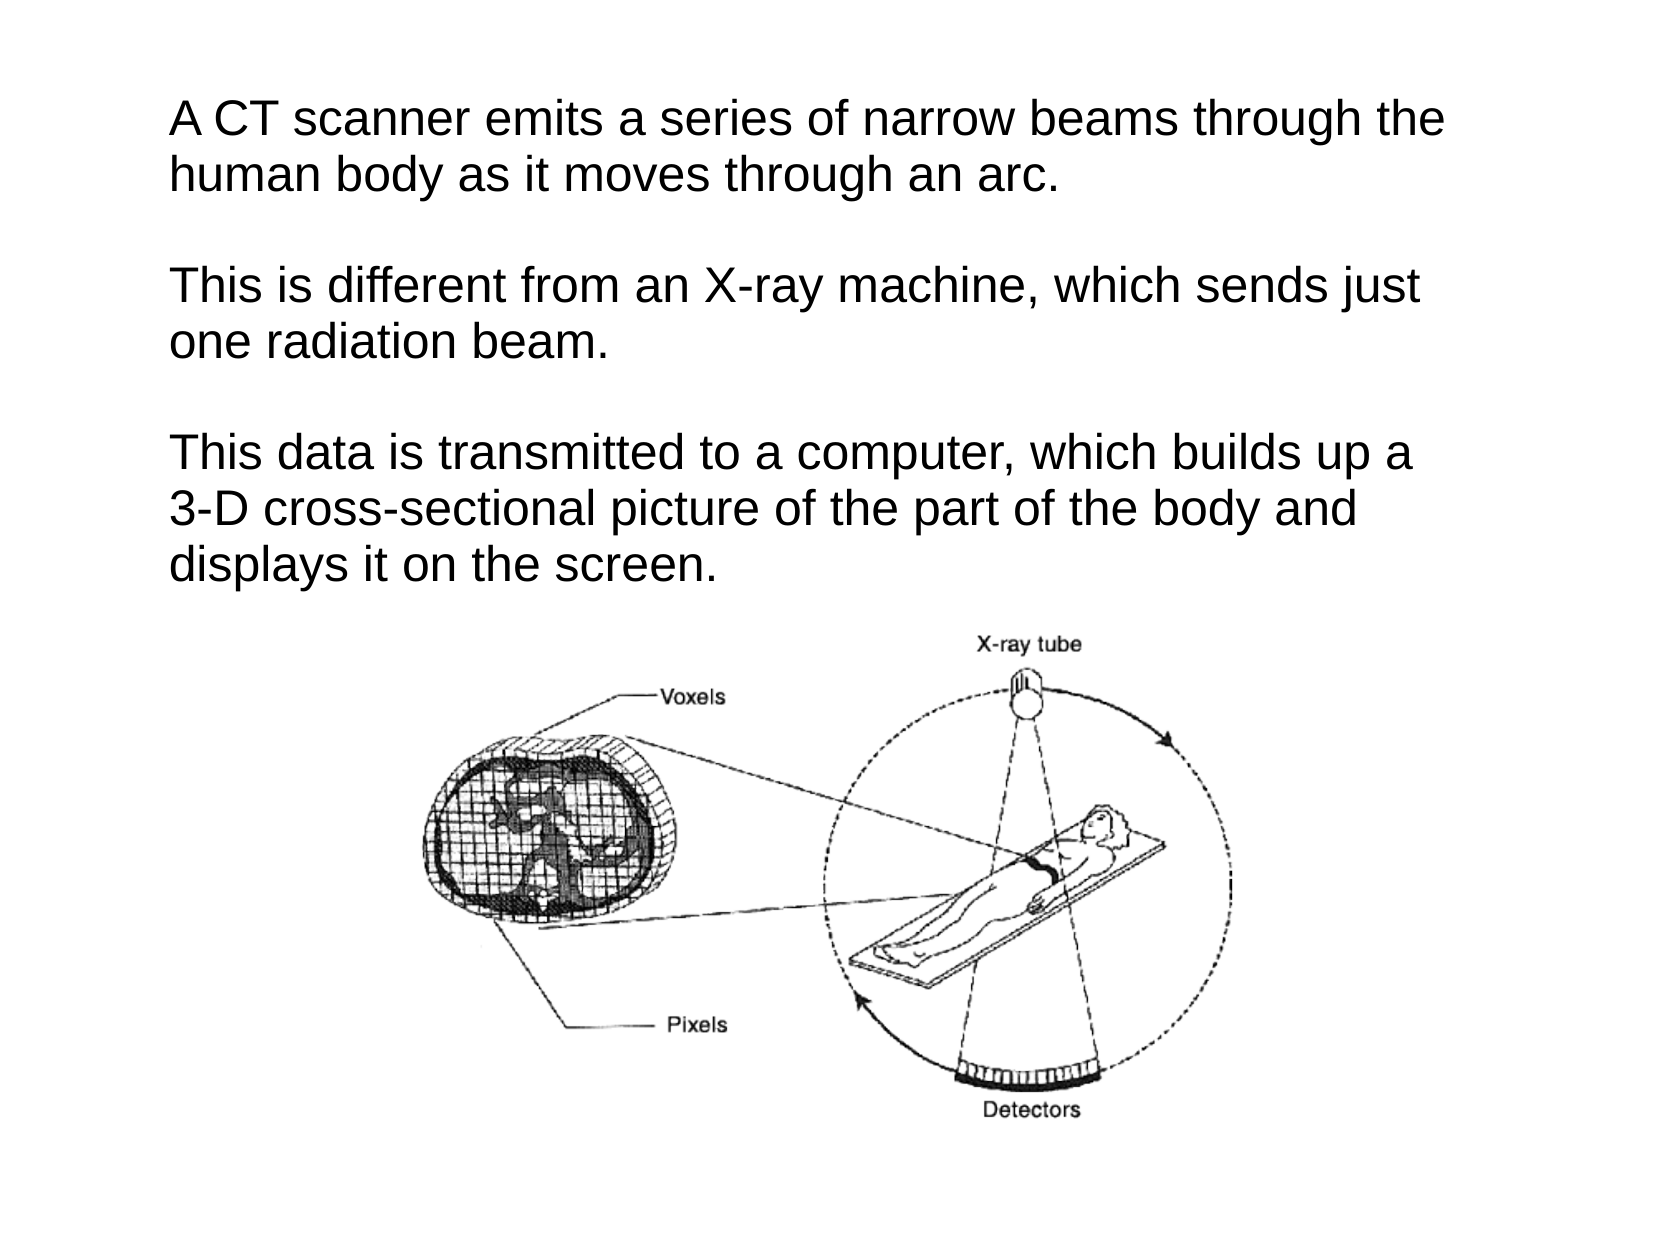

A CT scanner emits a series of narrow beams through the human body as it moves through an arc.
This is different from an X-ray machine, which sends just one radiation beam.
This data is transmitted to a computer, which builds up a 3-D cross-sectional picture of the part of the body and displays it on the screen.